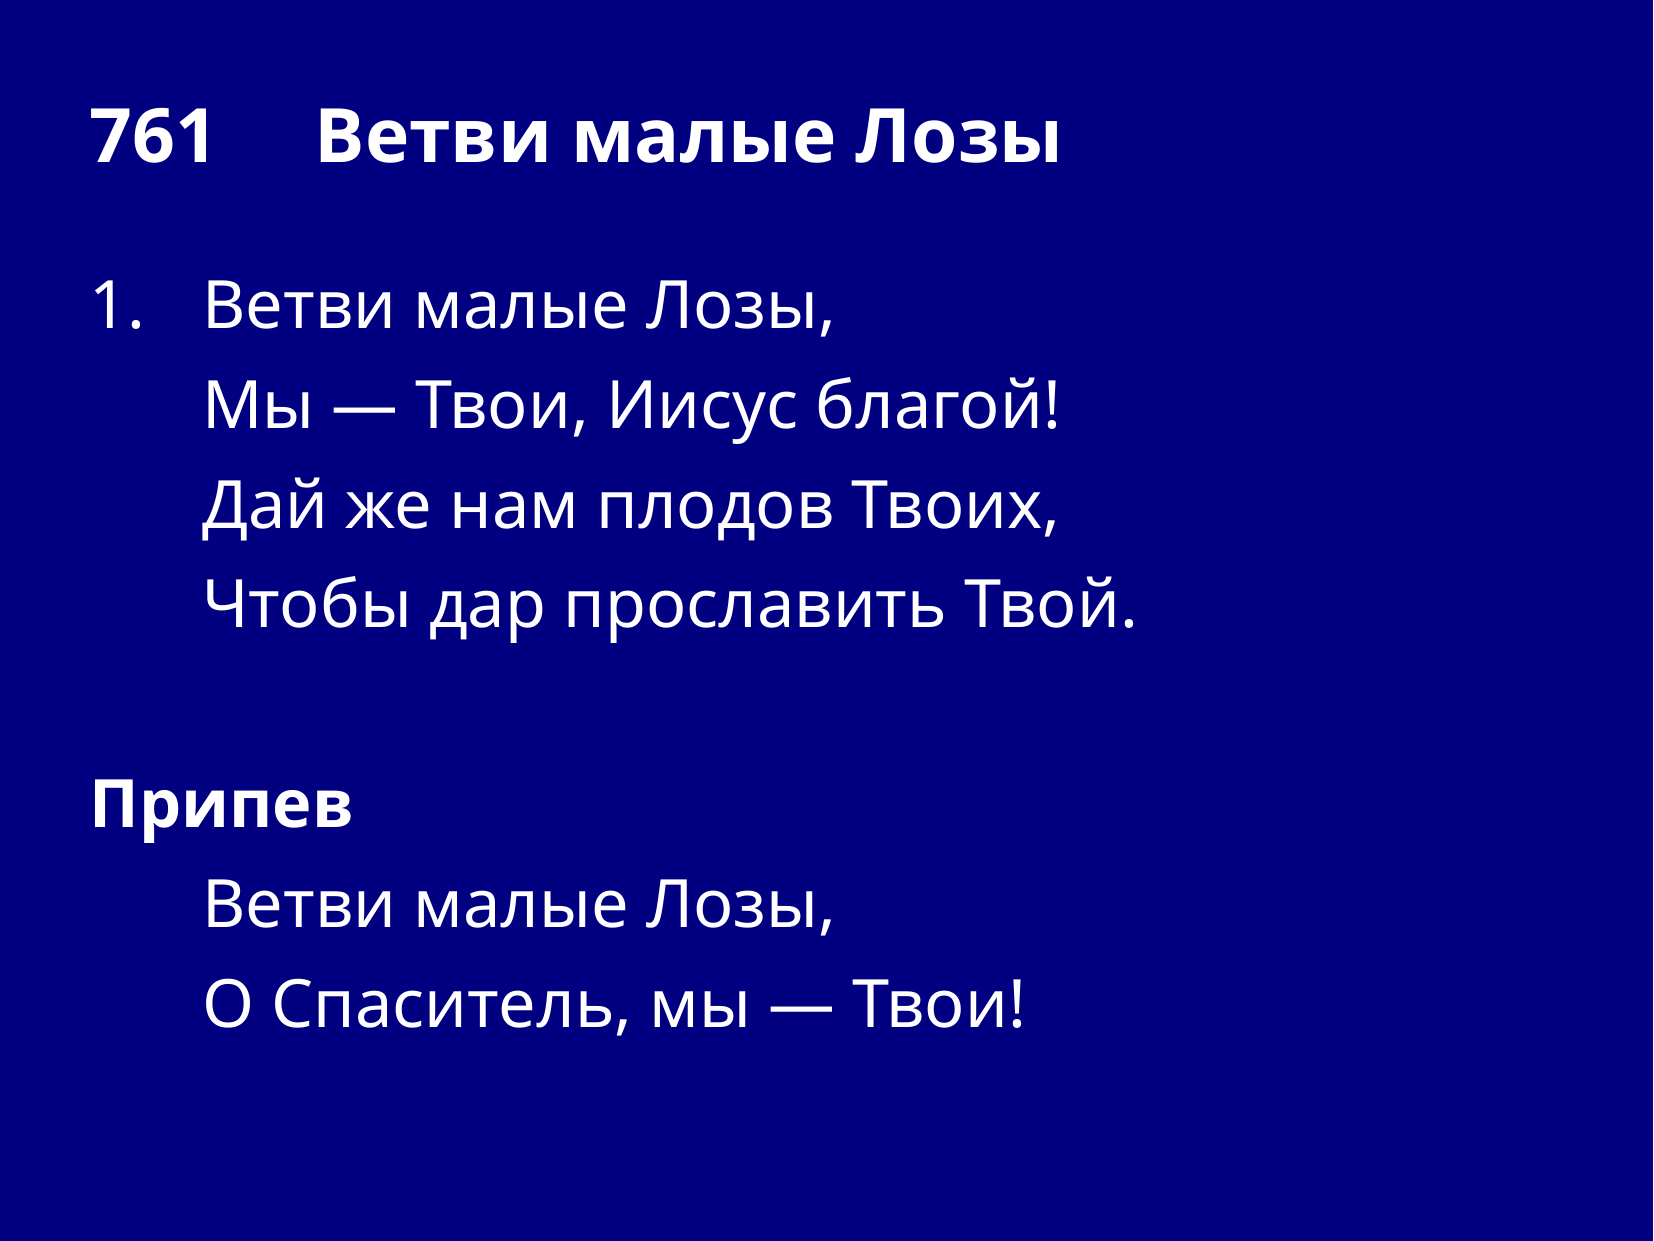

761	Ветви малые Лозы
1.	Ветви малые Лозы,
	Мы — Твои, Иисус благой!
	Дай же нам плодов Твоих,
	Чтобы дар прославить Твой.
Припев
	Ветви малые Лозы,
	О Спаситель, мы — Твои!